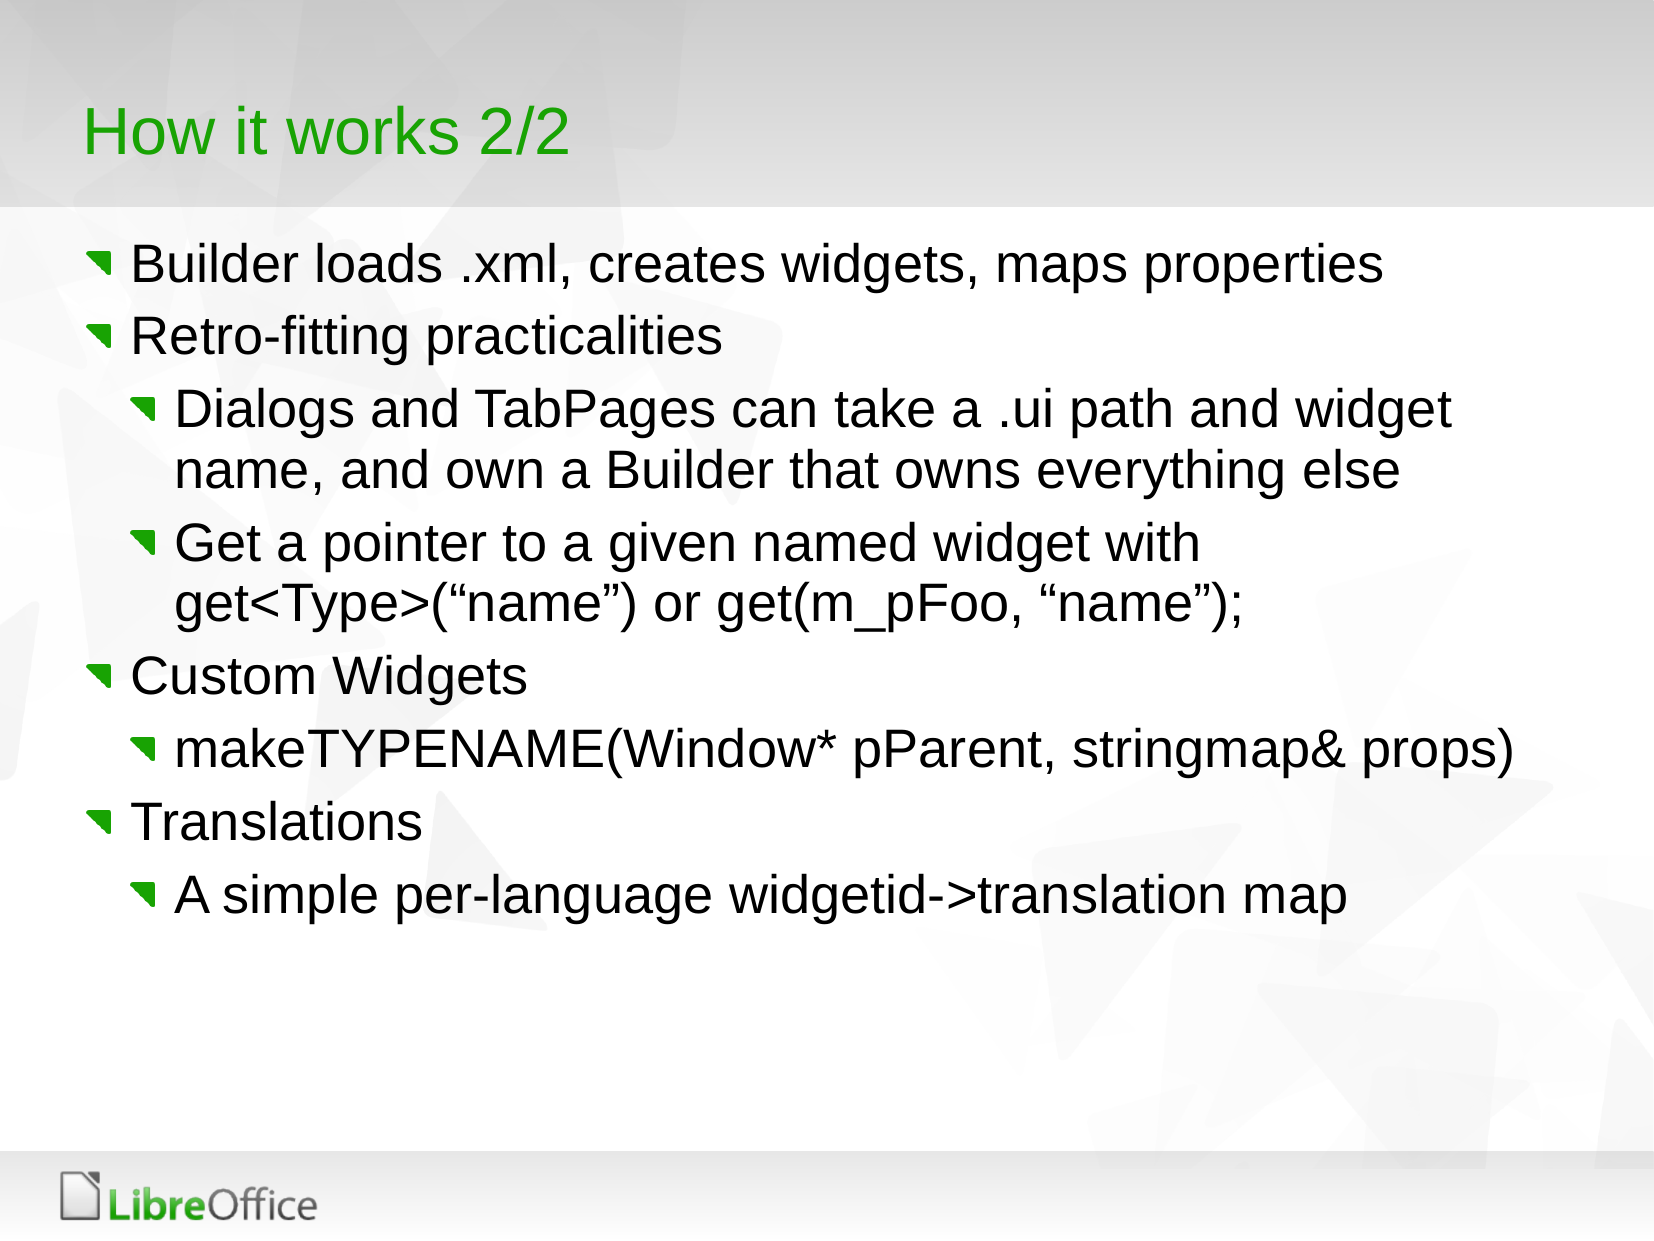

# How it works 2/2
Builder loads .xml, creates widgets, maps properties
Retro-fitting practicalities
Dialogs and TabPages can take a .ui path and widget name, and own a Builder that owns everything else
Get a pointer to a given named widget with get<Type>(“name”) or get(m_pFoo, “name”);
Custom Widgets
makeTYPENAME(Window* pParent, stringmap& props)
Translations
A simple per-language widgetid->translation map